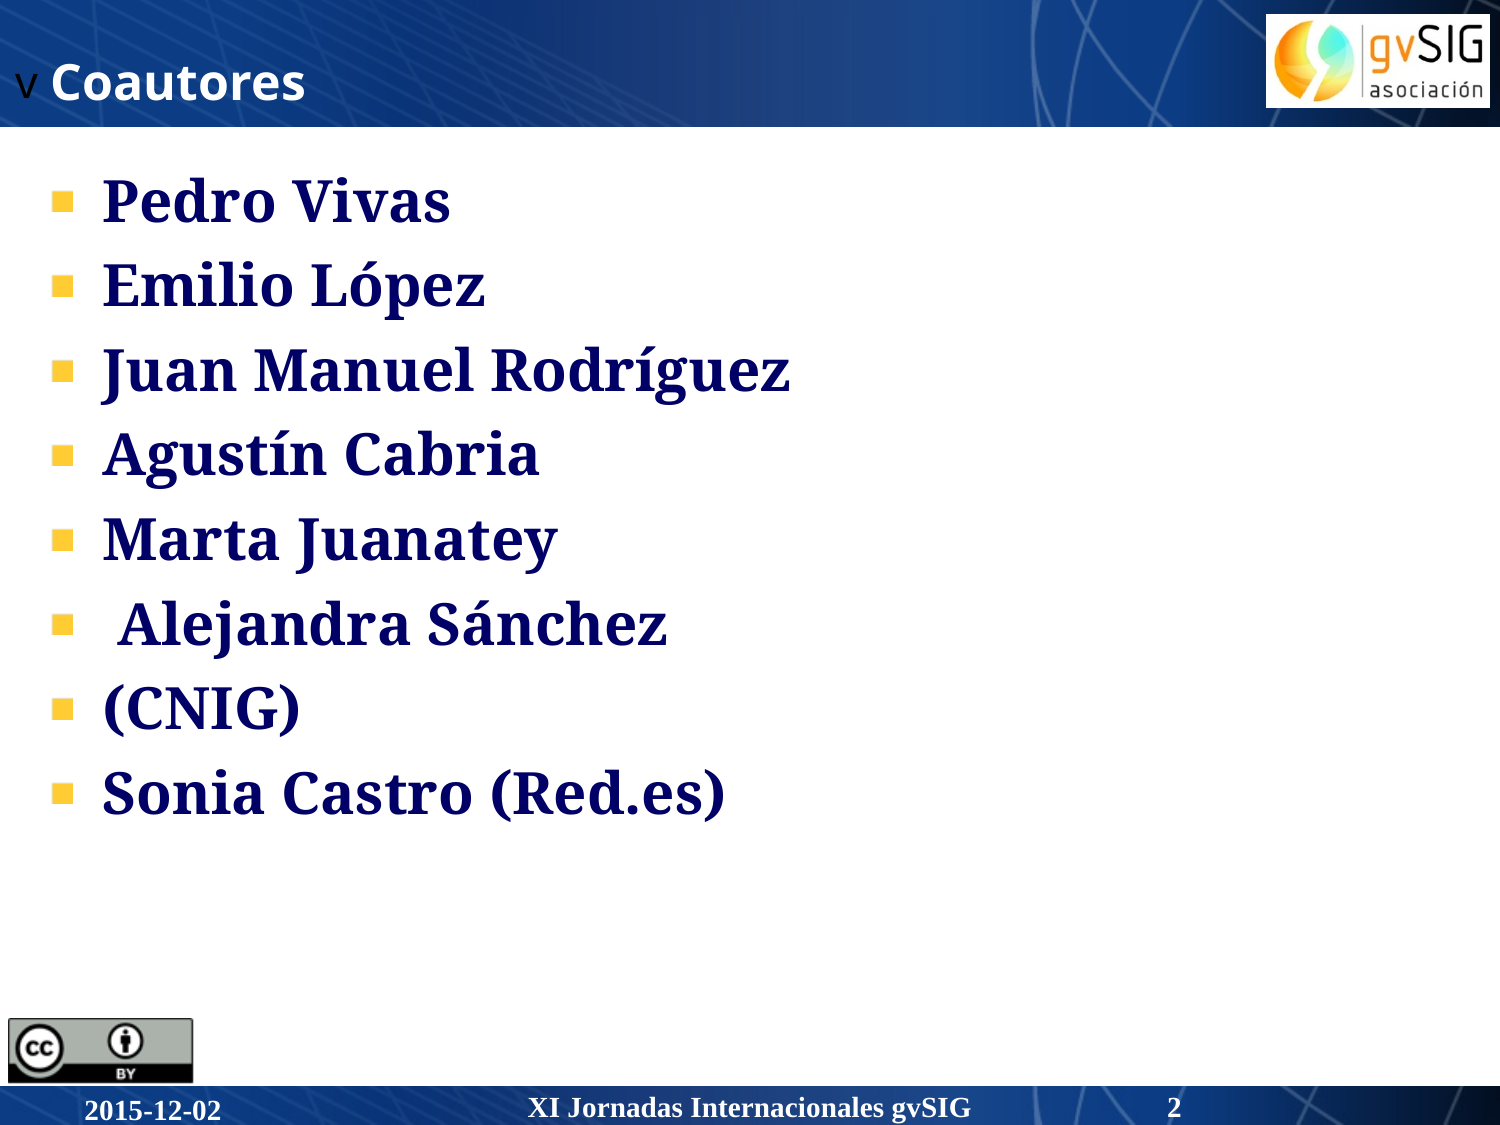

# Coautores
Pedro Vivas
Emilio López
Juan Manuel Rodríguez
Agustín Cabria
Marta Juanatey
 Alejandra Sánchez
(CNIG)
Sonia Castro (Red.es)